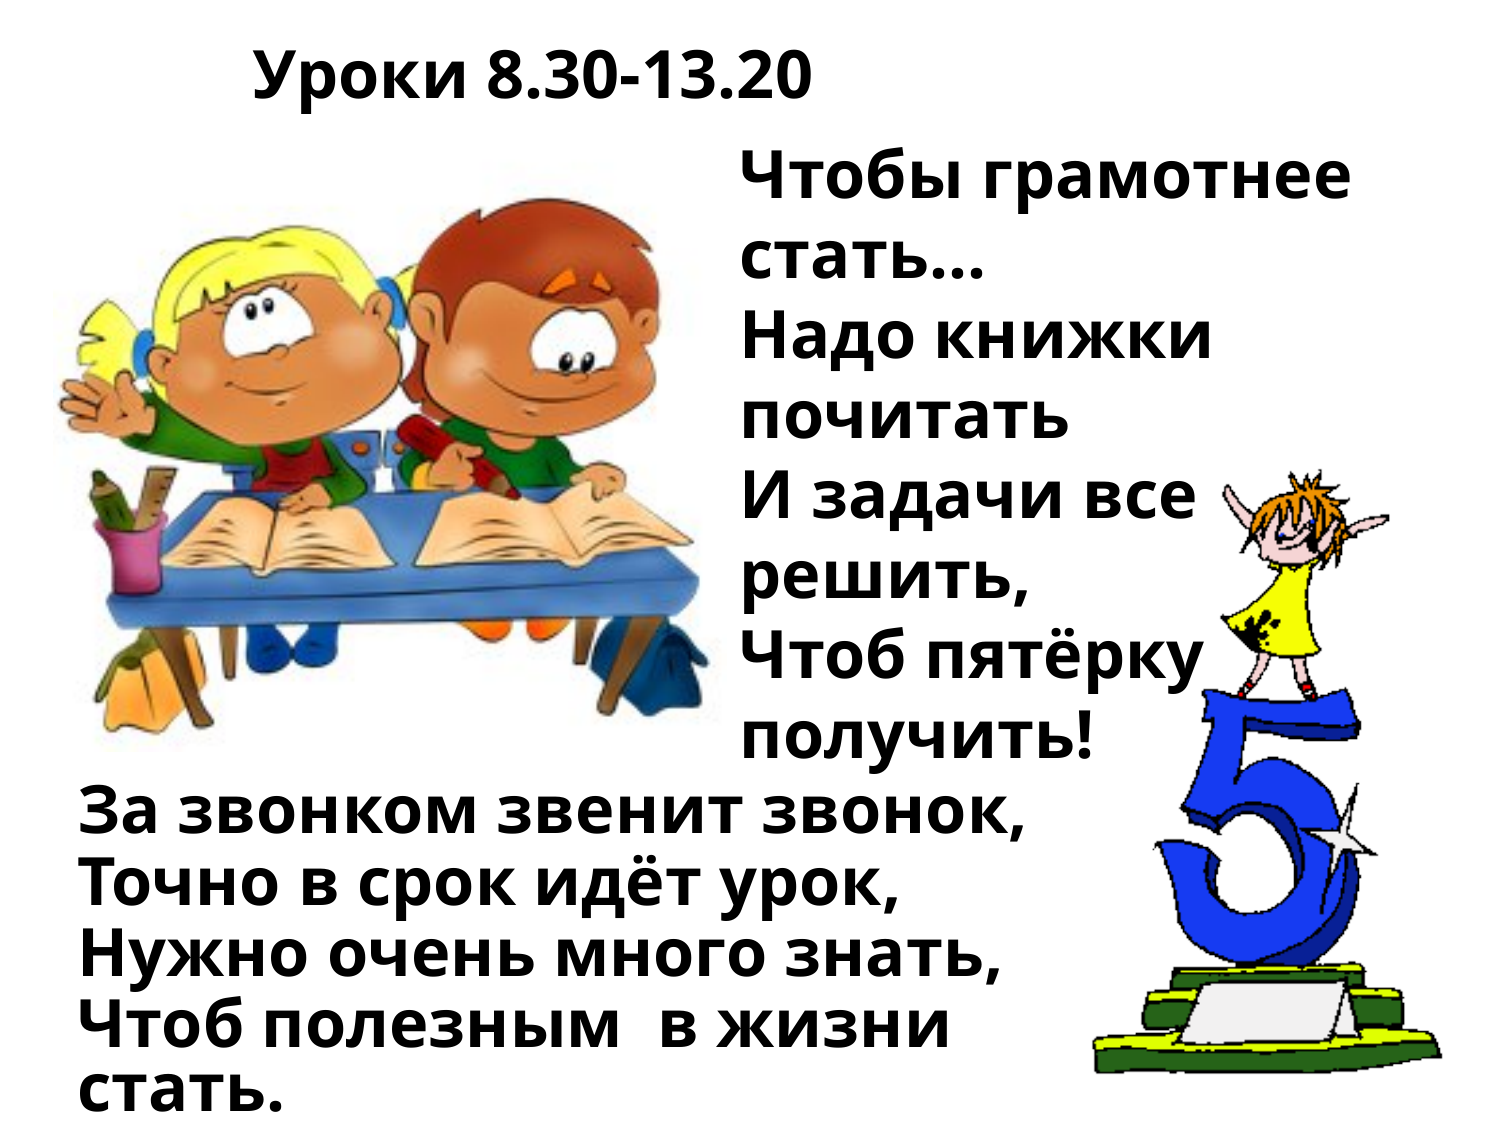

Уроки 8.30-13.20
Чтобы грамотнее стать…
Надо книжки почитать
И задачи все решить,
Чтоб пятёрку получить!
За звонком звенит звонок,
Точно в срок идёт урок,
Нужно очень много знать,
Чтоб полезным в жизни стать.